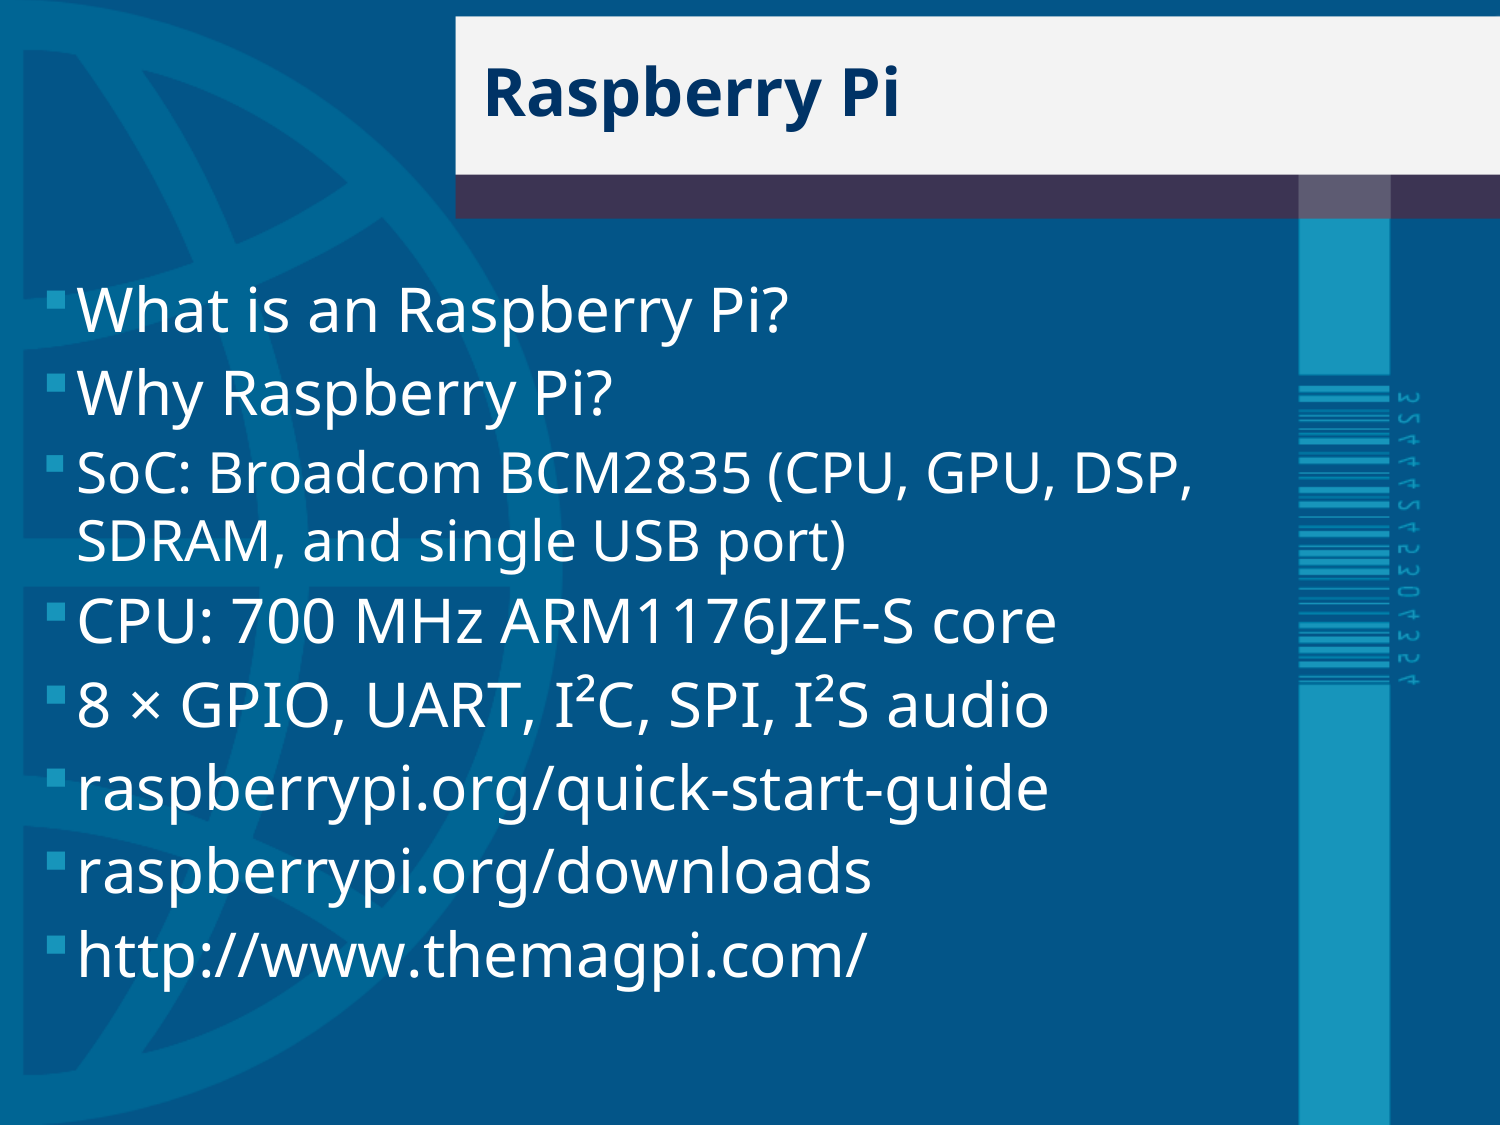

Raspberry Pi
# What is an Raspberry Pi?
Why Raspberry Pi?
SoC: Broadcom BCM2835 (CPU, GPU, DSP, SDRAM, and single USB port)
CPU: 700 MHz ARM1176JZF-S core
8 × GPIO, UART, I²C, SPI, I²S audio
raspberrypi.org/quick-start-guide
raspberrypi.org/downloads
http://www.themagpi.com/